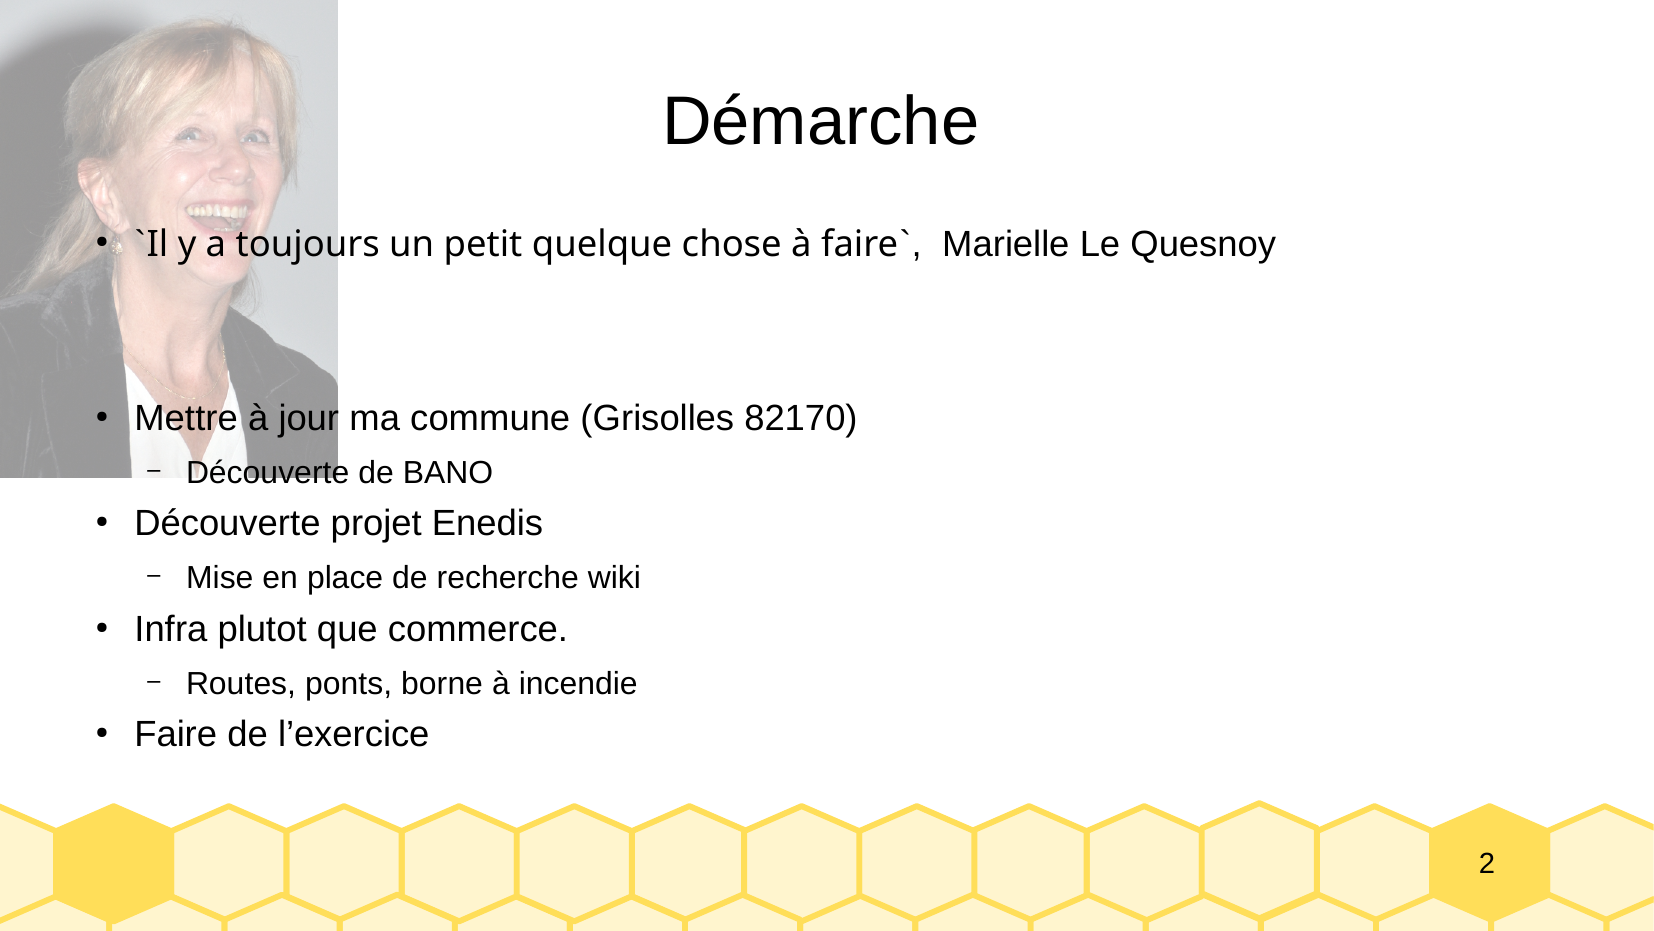

# Démarche
`Il y a toujours un petit quelque chose à faire`, Marielle Le Quesnoy
Mettre à jour ma commune (Grisolles 82170)
Découverte de BANO
Découverte projet Enedis
Mise en place de recherche wiki
Infra plutot que commerce.
Routes, ponts, borne à incendie
Faire de l’exercice